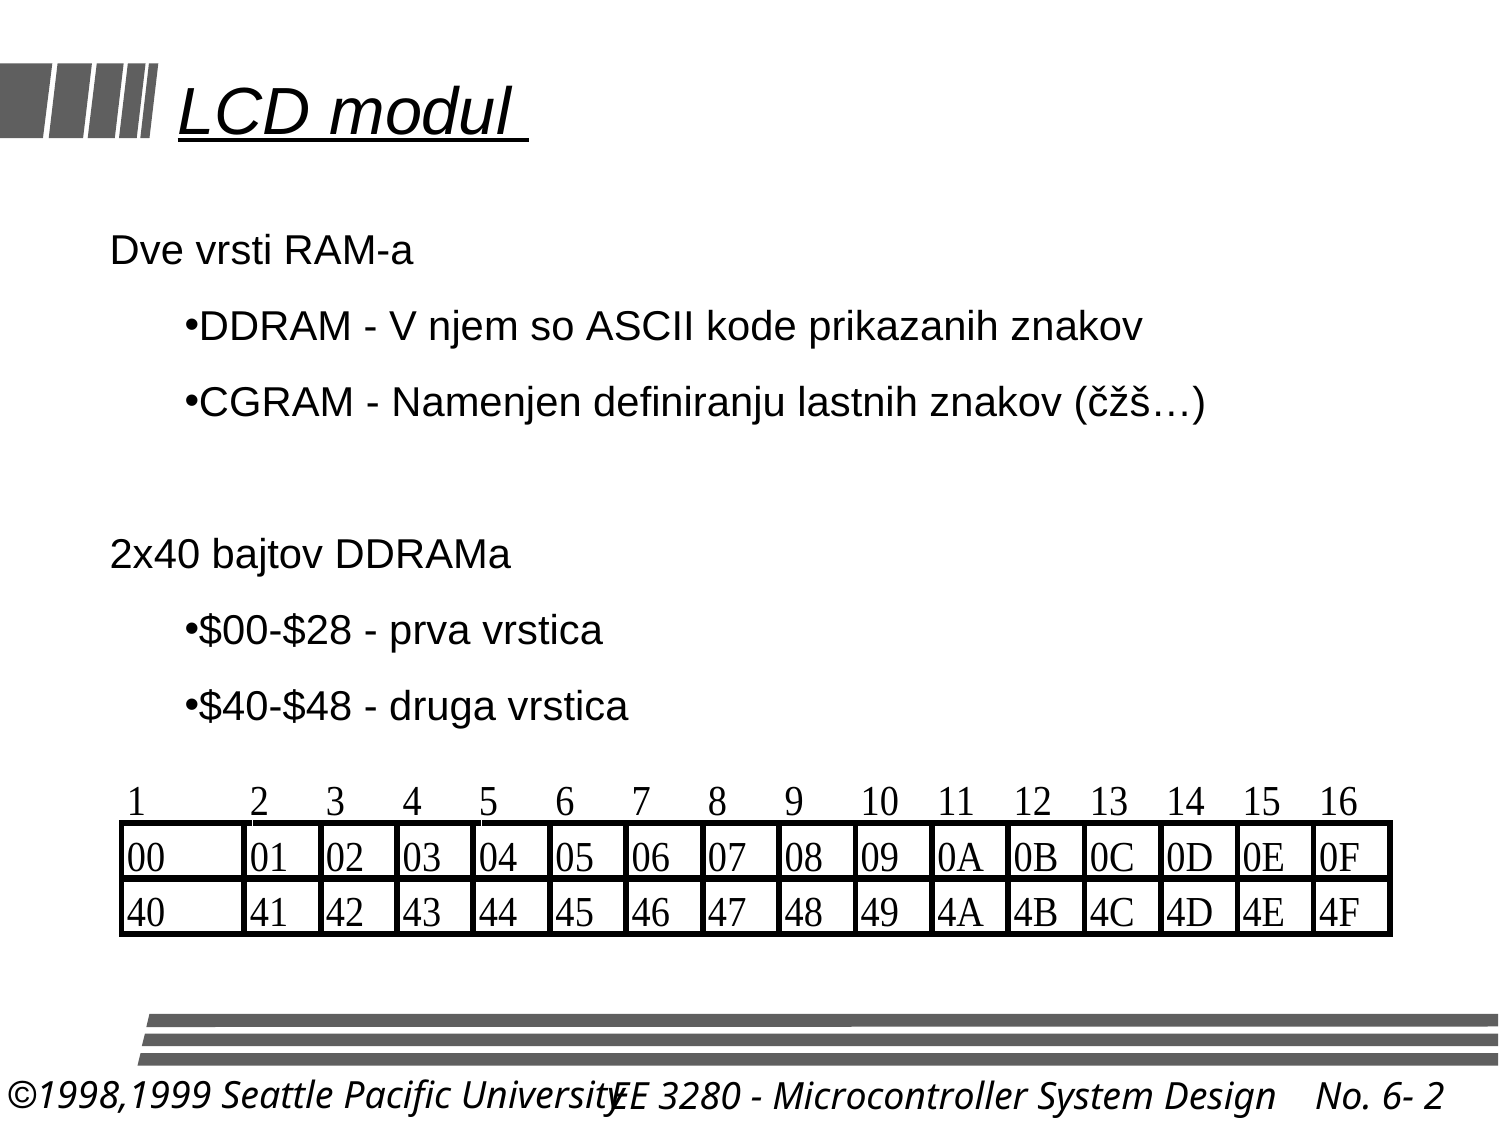

LCD modul
Dve vrsti RAM-a
DDRAM - V njem so ASCII kode prikazanih znakov
CGRAM - Namenjen definiranju lastnih znakov (čžš…)
2x40 bajtov DDRAMa
$00-$28 - prva vrstica
$40-$48 - druga vrstica